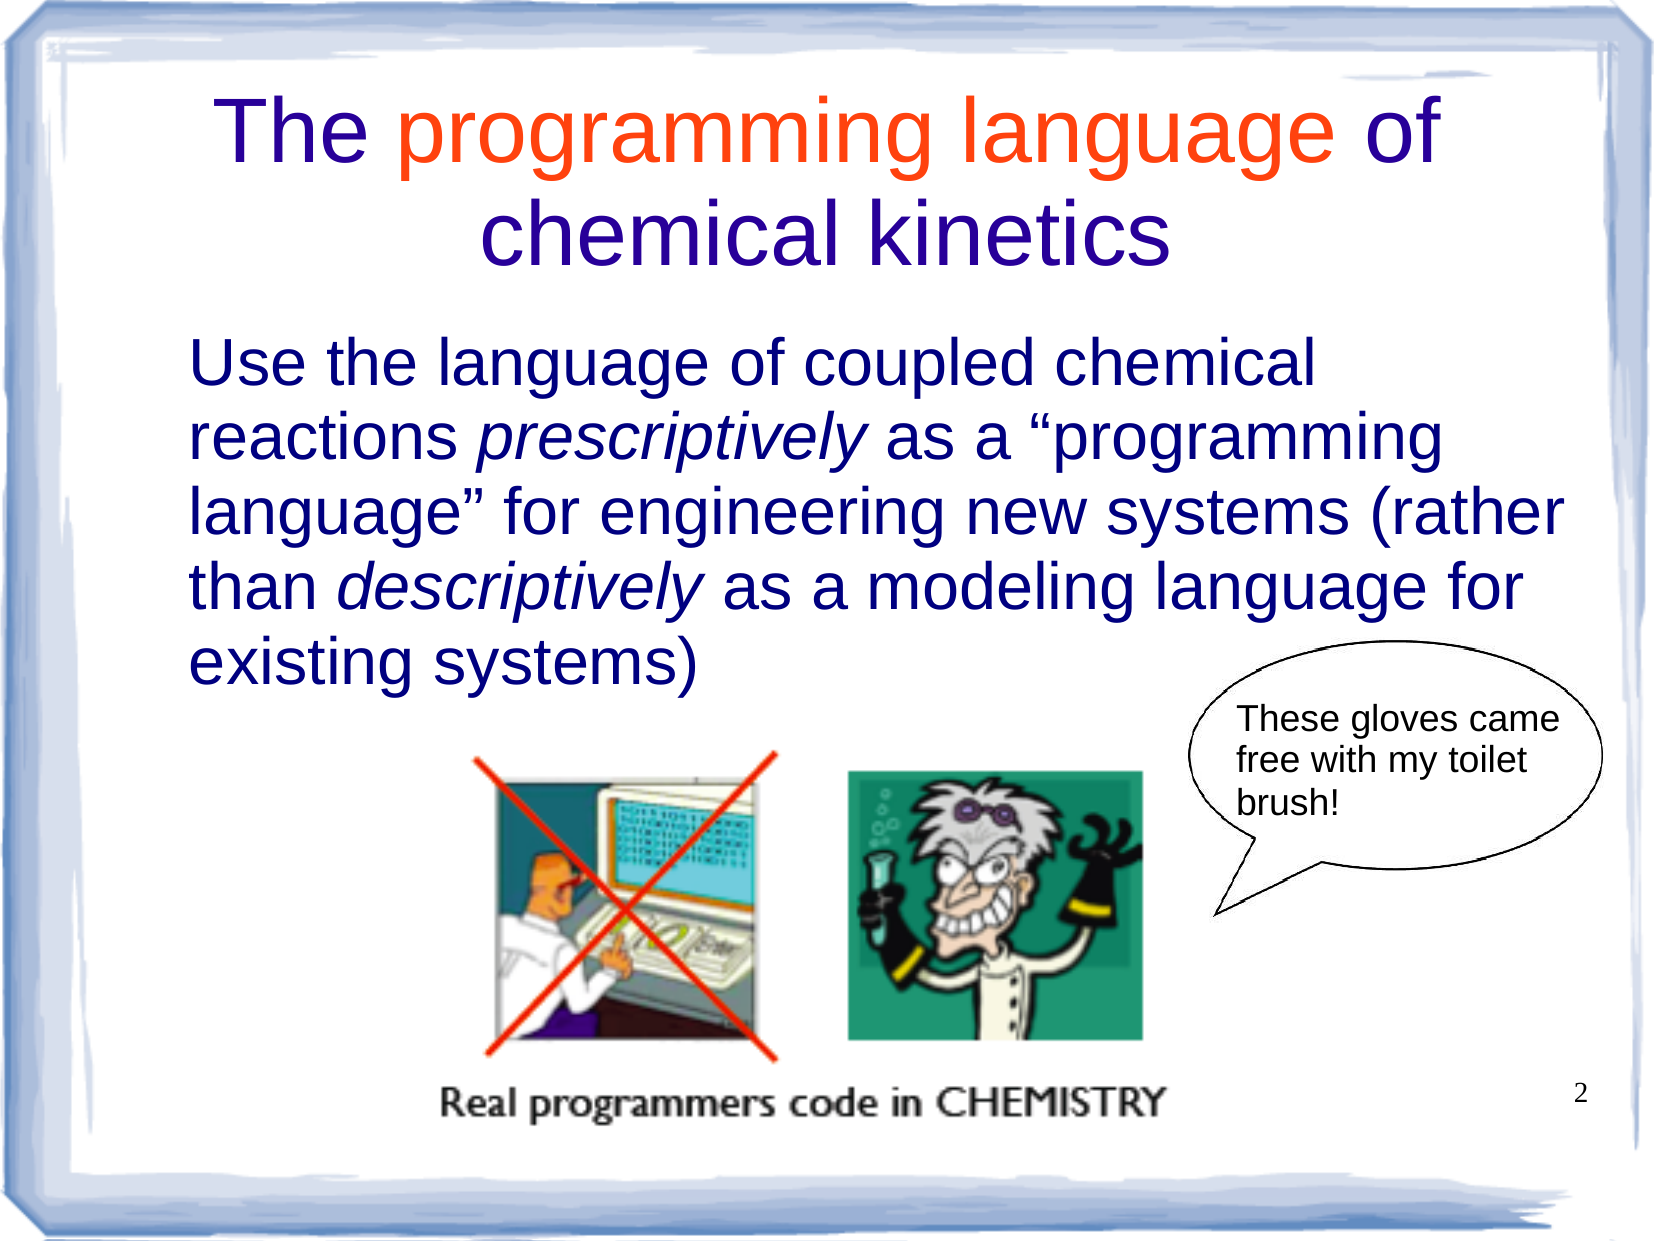

# The programming language of chemical kinetics
Use the language of coupled chemical reactions prescriptively as a “programming language” for engineering new systems (rather than descriptively as a modeling language for existing systems)
These gloves came free with my toilet brush!
2